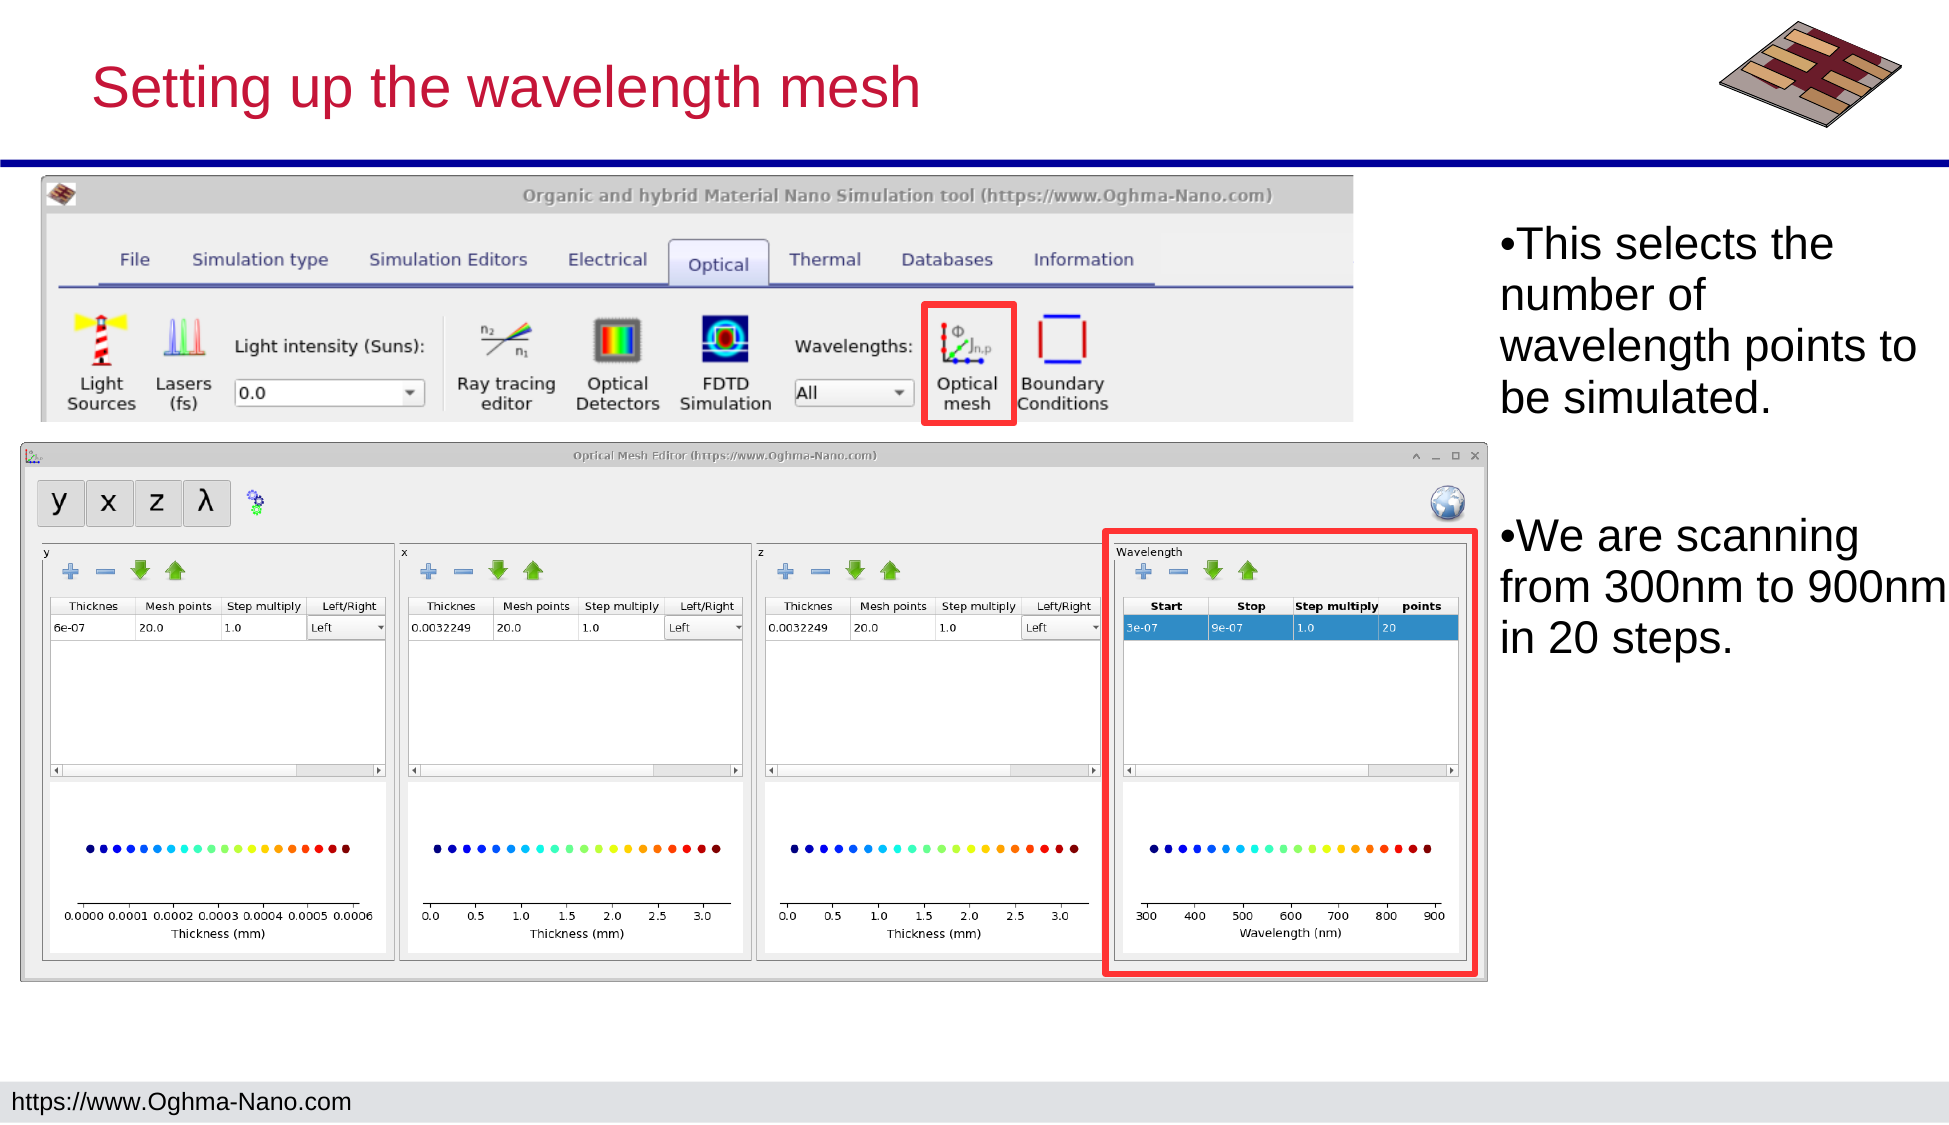

# Setting up the wavelength mesh
This selects the number of wavelength points to be simulated.
We are scanning from 300nm to 900nm in 20 steps.